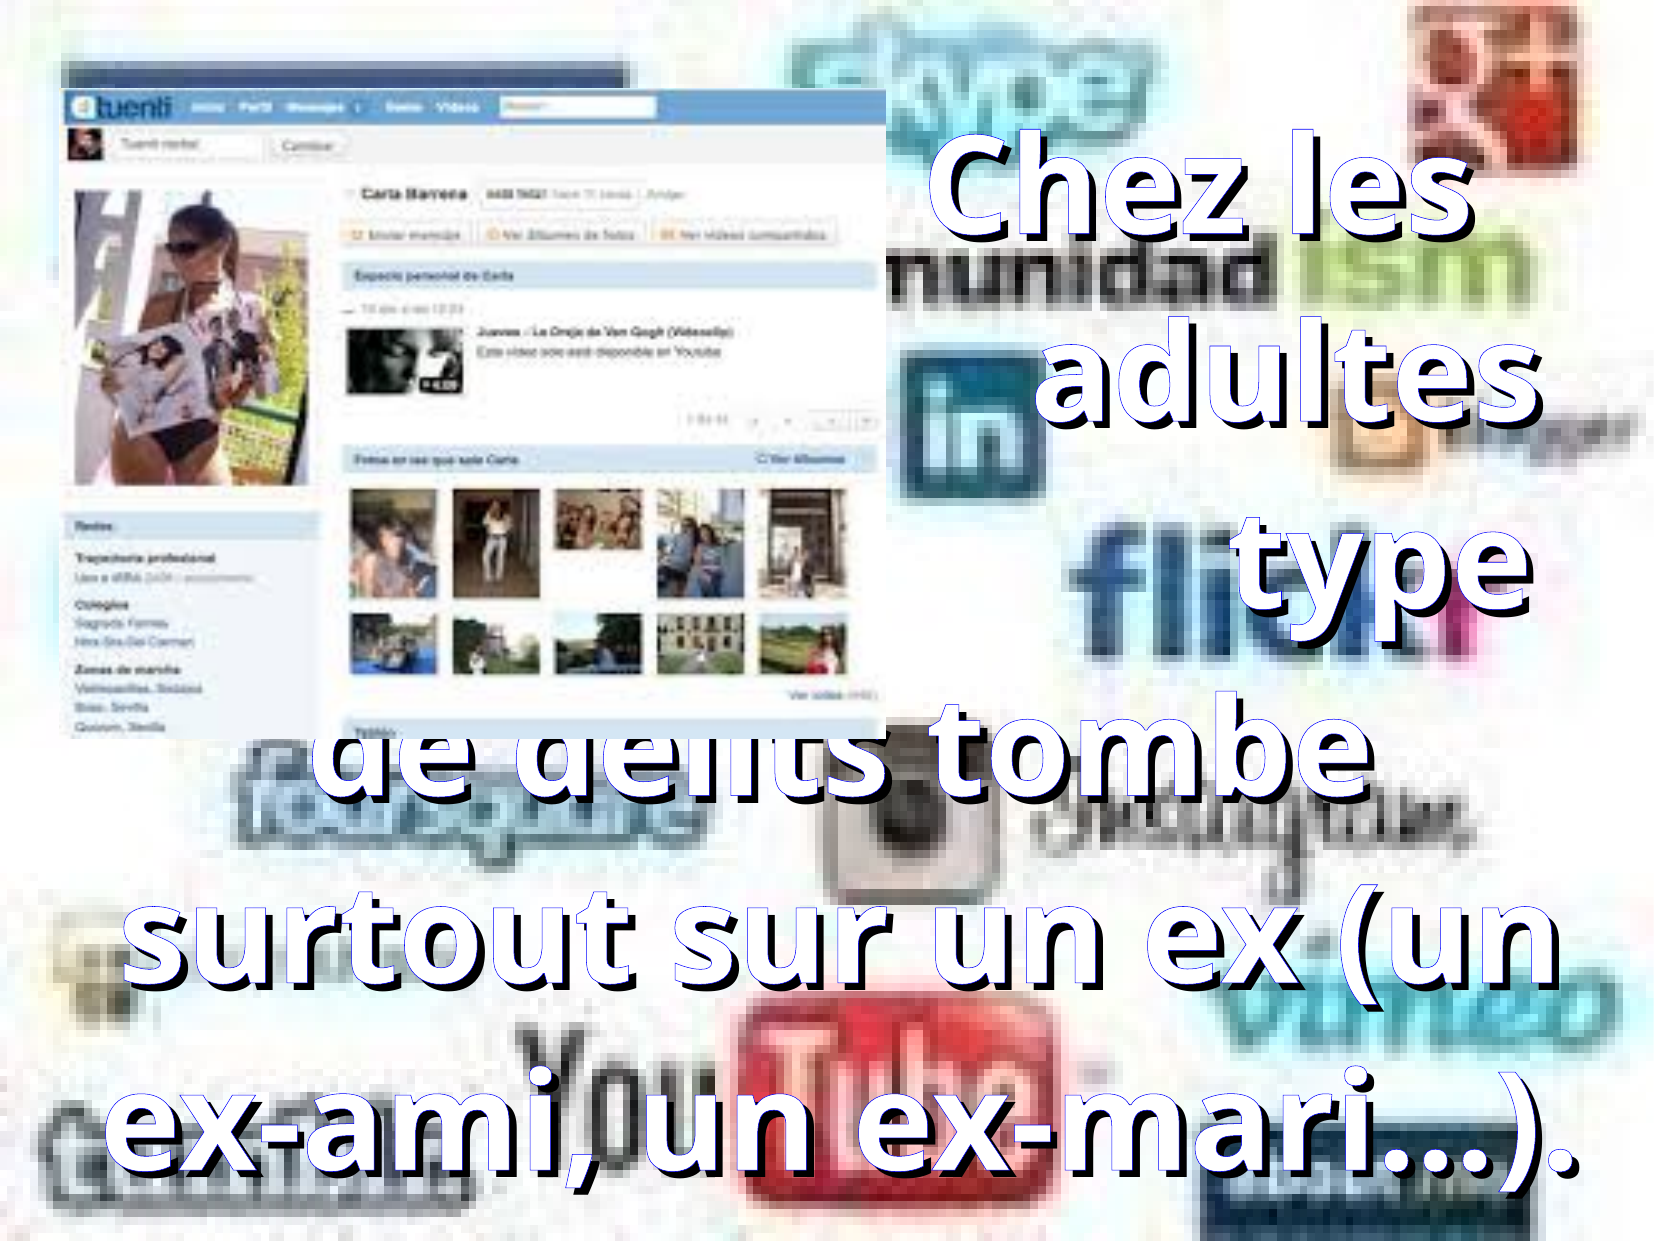

# Chez les adultes ce type de délits tombe surtout sur un ex (un ex-ami, un ex-mari...).